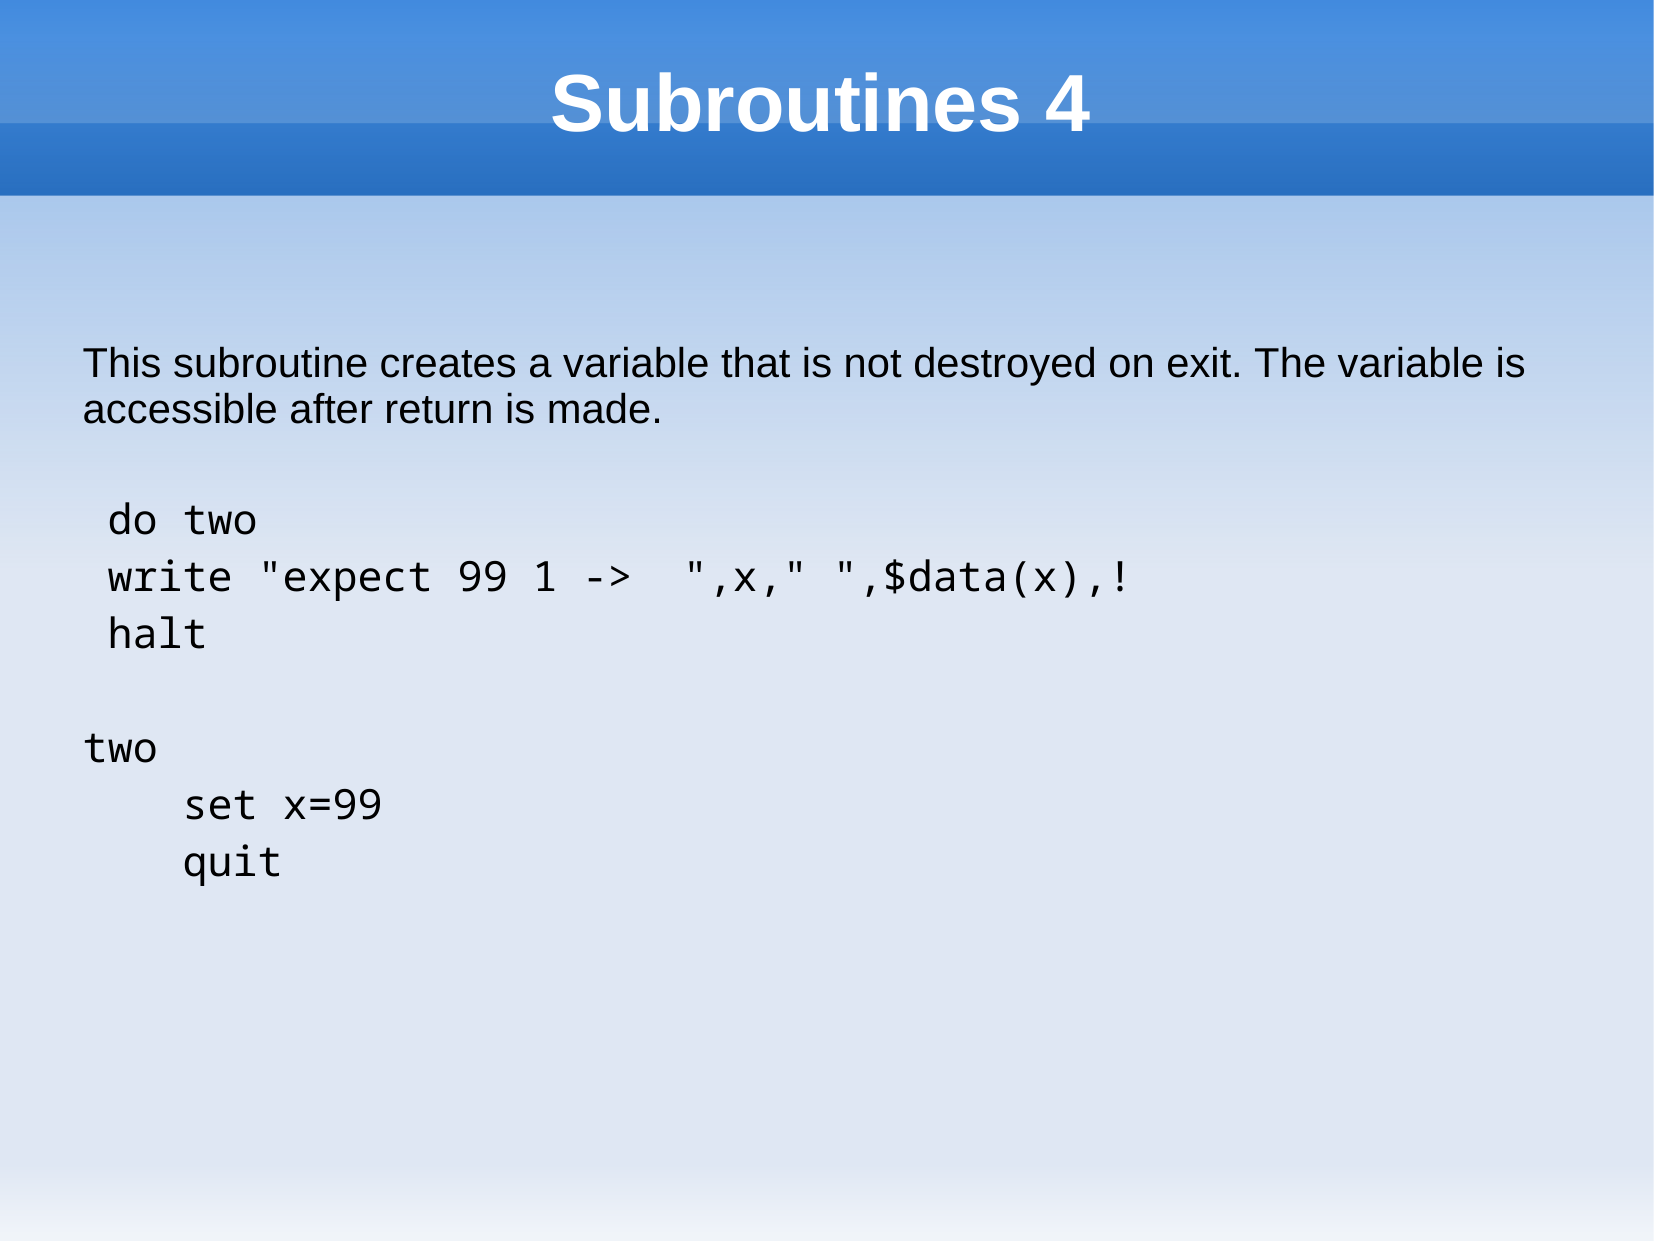

# Subroutines 4
This subroutine creates a variable that is not destroyed on exit. The variable is accessible after return is made.
 do two
 write "expect 99 1 -> ",x," ",$data(x),!
 halt
two
 set x=99
 quit